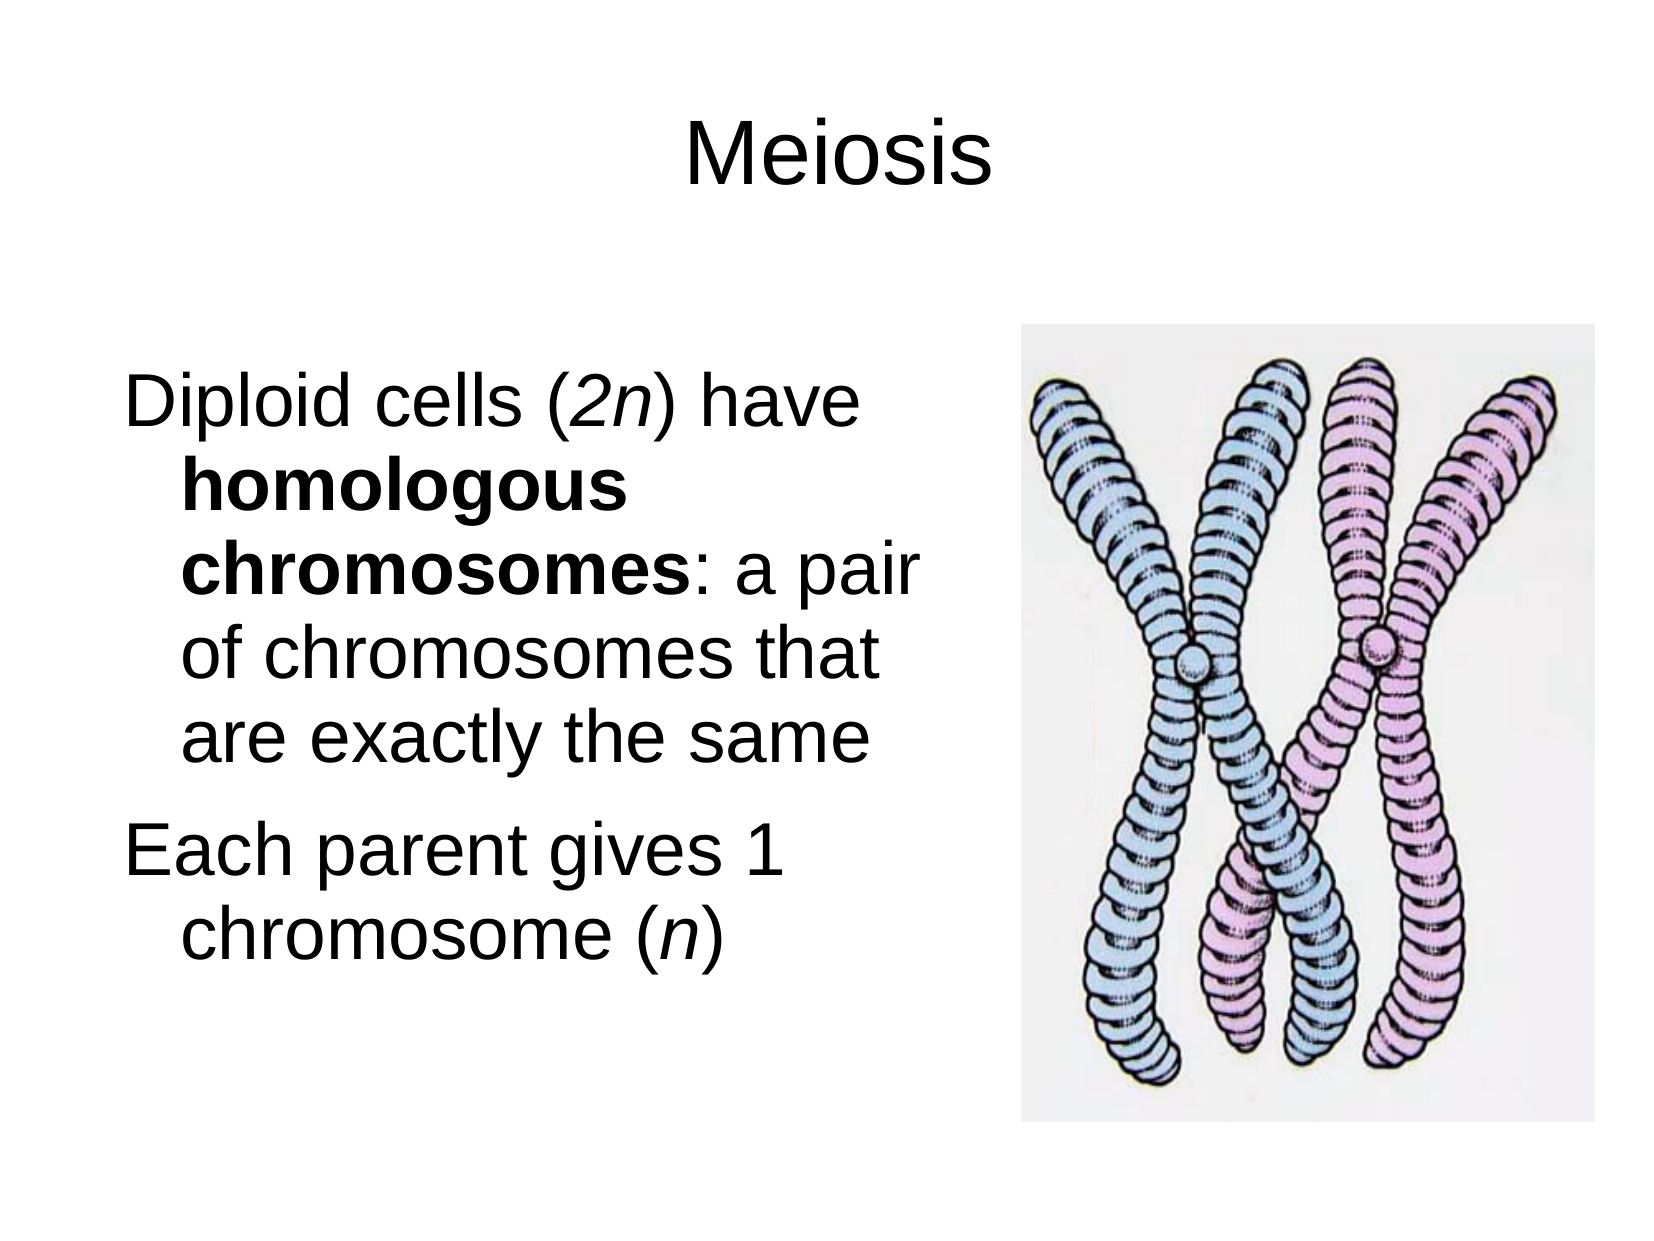

# Meiosis
Diploid cells (2n) have homologous chromosomes: a pair of chromosomes that are exactly the same
Each parent gives 1 chromosome (n)